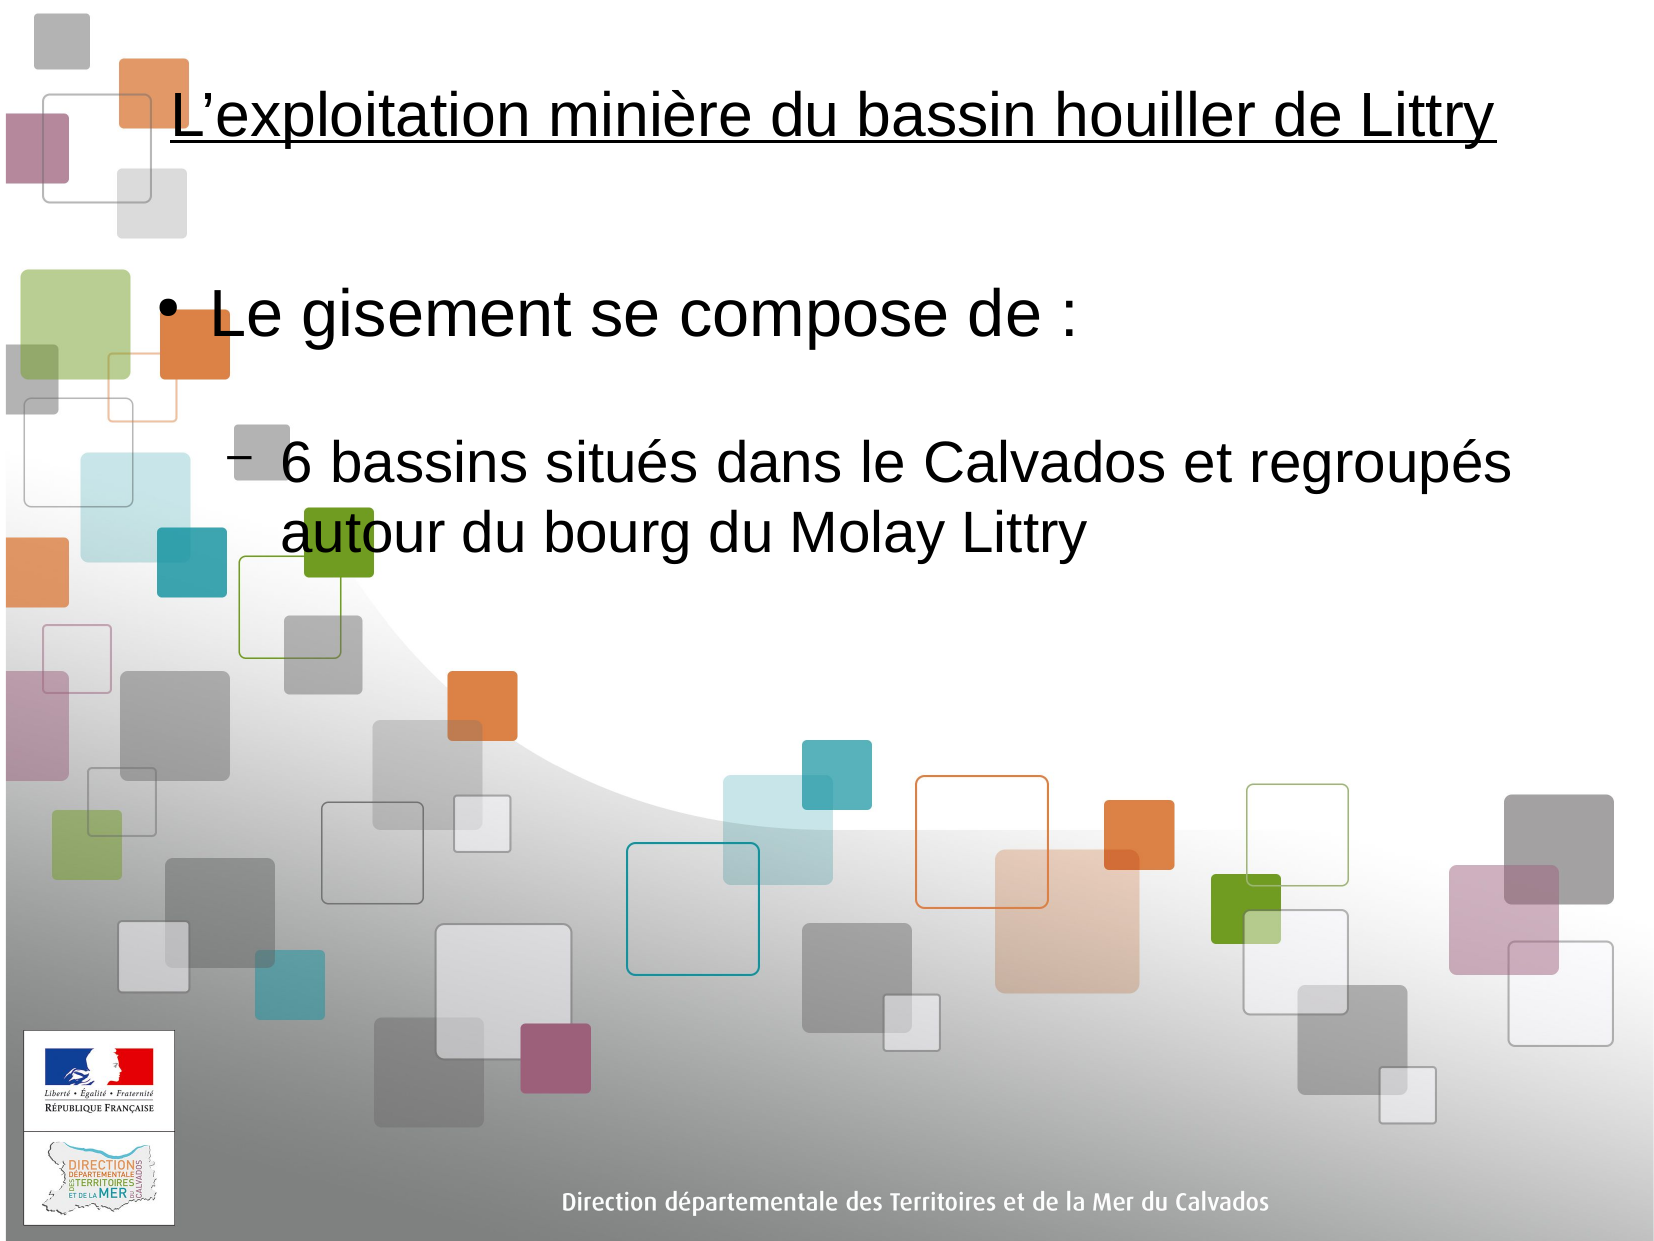

#
L’exploitation minière du bassin houiller de Littry
Le gisement se compose de :
6 bassins situés dans le Calvados et regroupés autour du bourg du Molay Littry